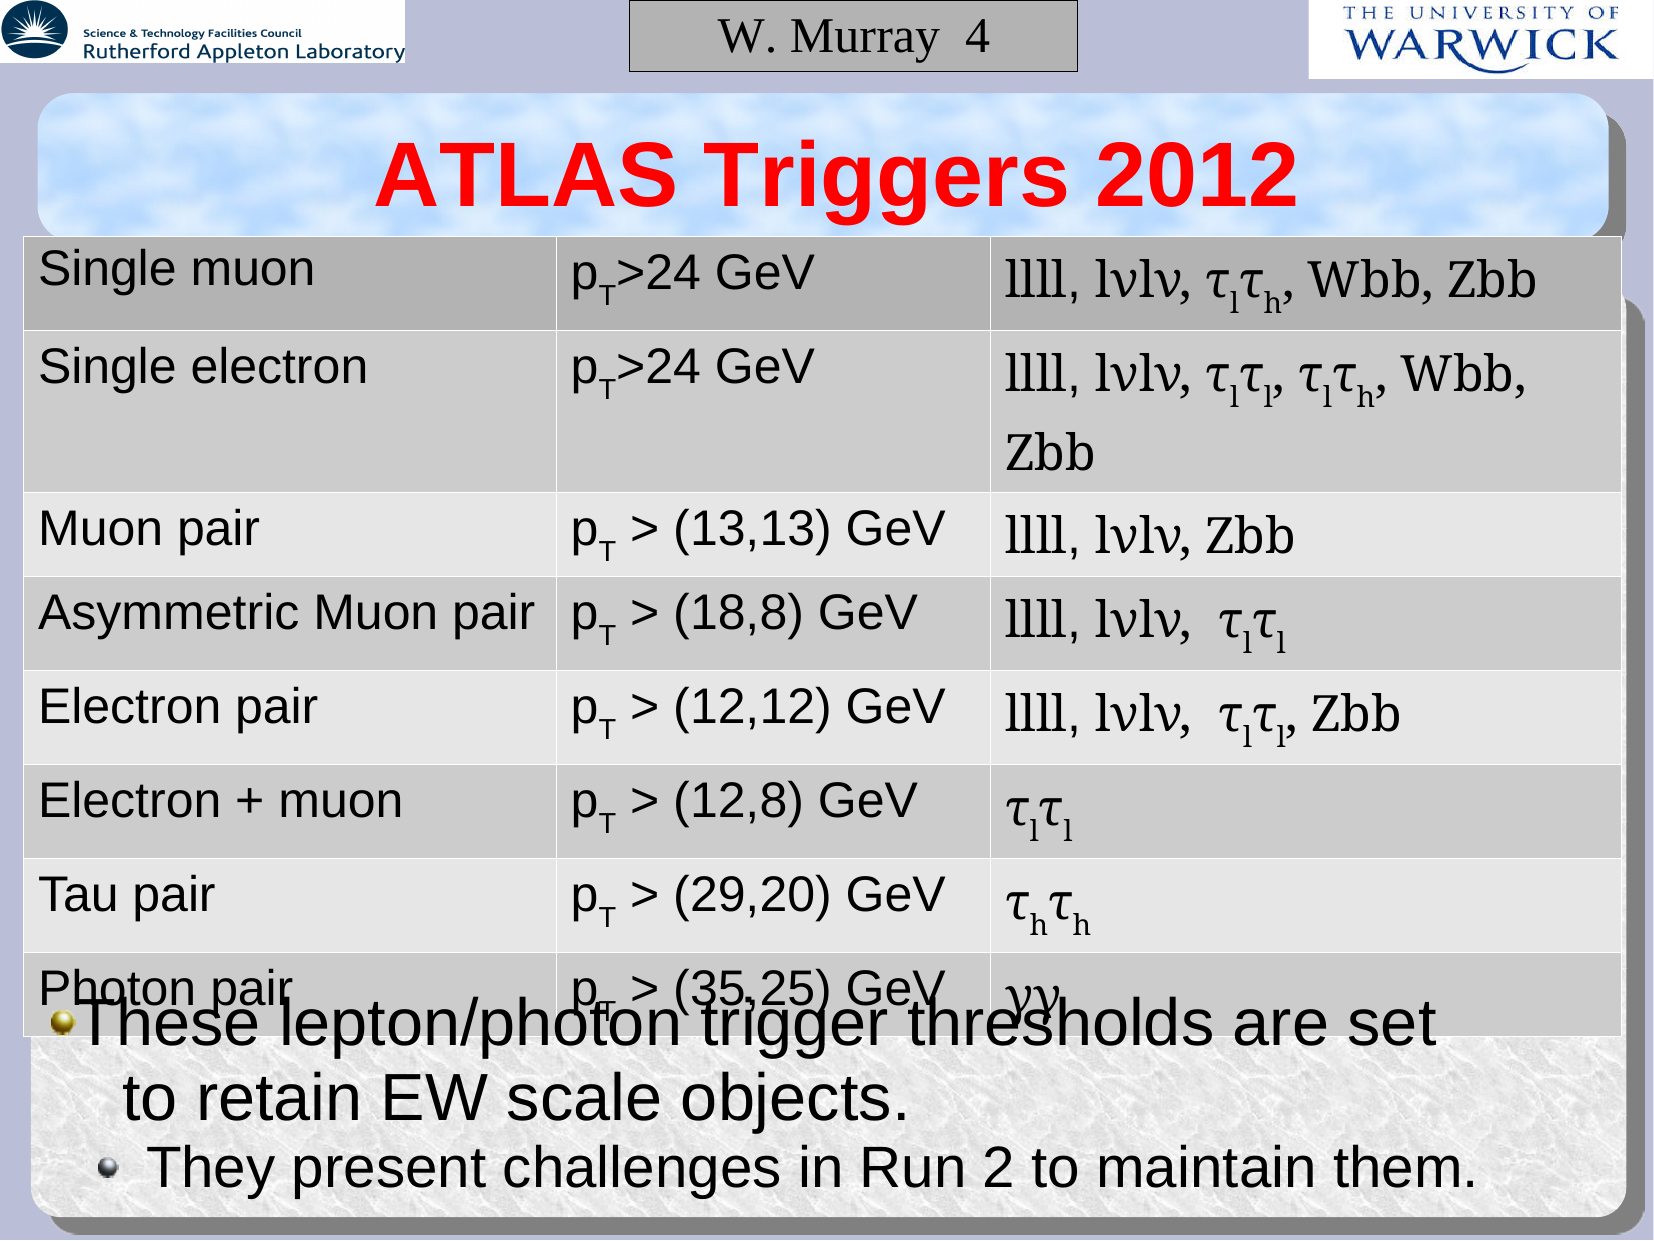

# ATLAS Triggers 2012
| Single muon | pT>24 GeV | llll, lνlν, τlτh, Wbb, Zbb |
| --- | --- | --- |
| Single electron | pT>24 GeV | llll, lνlν, τlτl, τlτh, Wbb, Zbb |
| Muon pair | pT > (13,13) GeV | llll, lνlν, Zbb |
| Asymmetric Muon pair | pT > (18,8) GeV | llll, lνlν, τlτl |
| Electron pair | pT > (12,12) GeV | llll, lνlν, τlτl, Zbb |
| Electron + muon | pT > (12,8) GeV | τlτl |
| Tau pair | pT > (29,20) GeV | τhτh |
| Photon pair | pT > (35,25) GeV | γγ |
These lepton/photon trigger thresholds are set to retain EW scale objects.
They present challenges in Run 2 to maintain them.